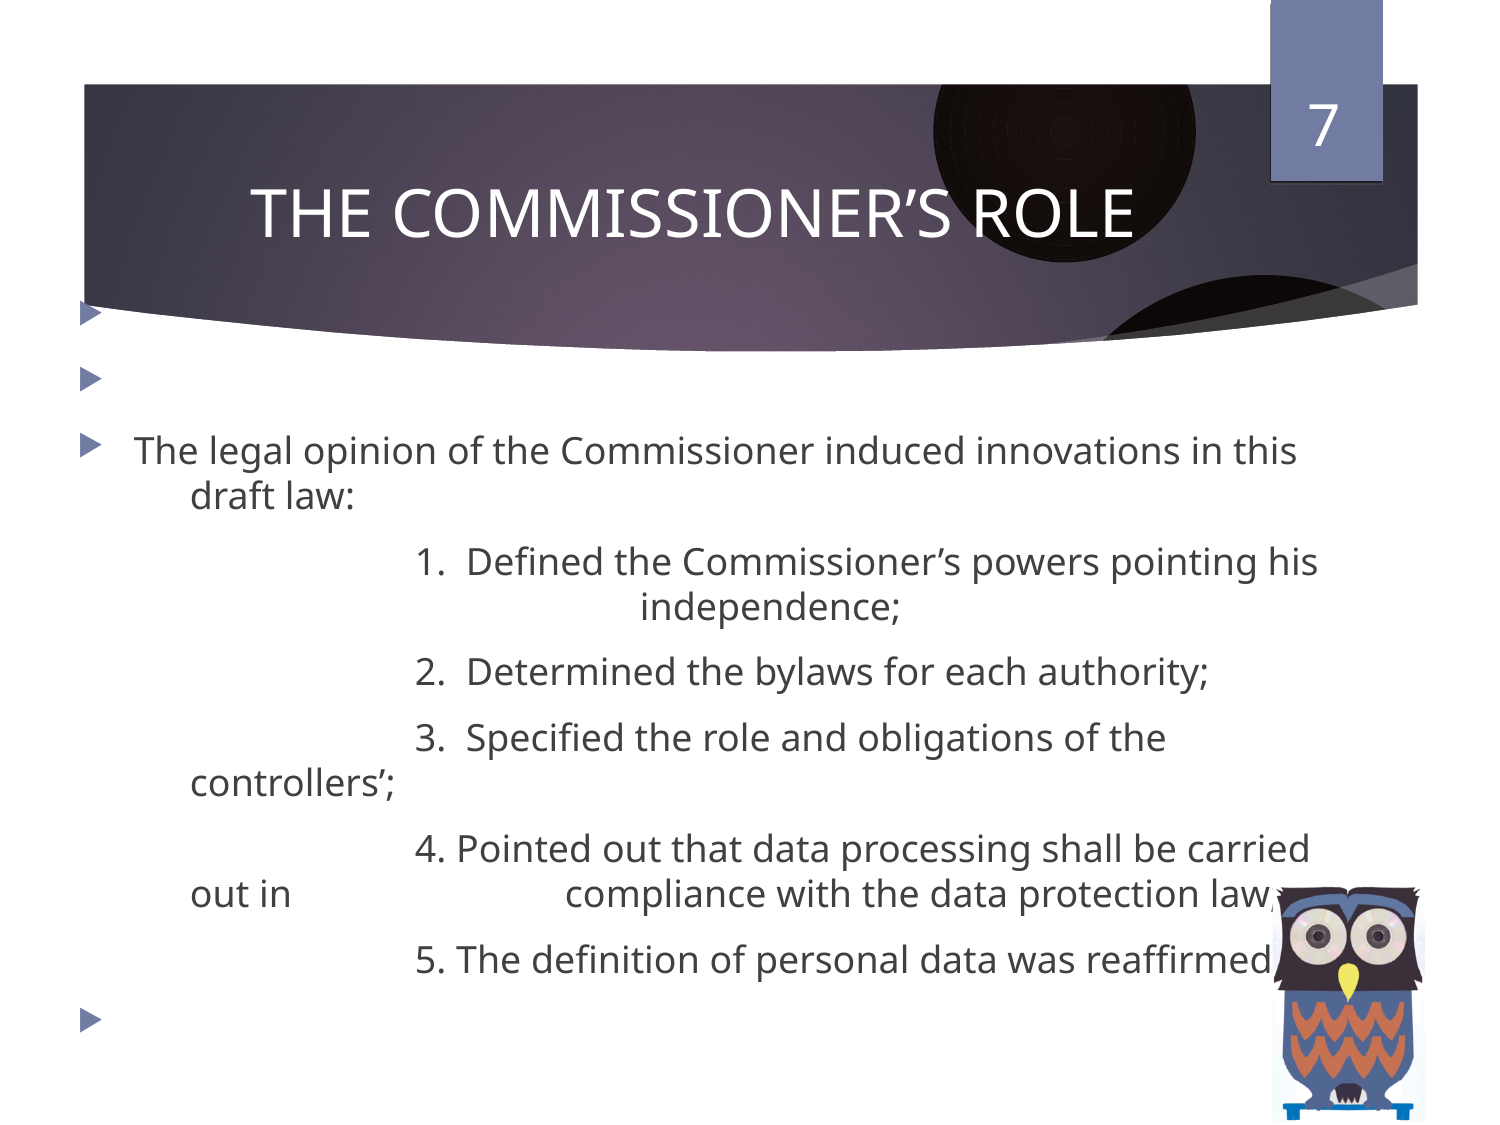

THE COMMISSIONER’S ROLE
# The legal opinion of the Commissioner induced innovations in this draft law:
			1. Defined the Commissioner’s powers pointing his 						independence;
			2. Determined the bylaws for each authority;
			3. Specified the role and obligations of the controllers’;
			4. Pointed out that data processing shall be carried out in 				compliance with the data protection law;
			5. The definition of personal data was reaffirmed;